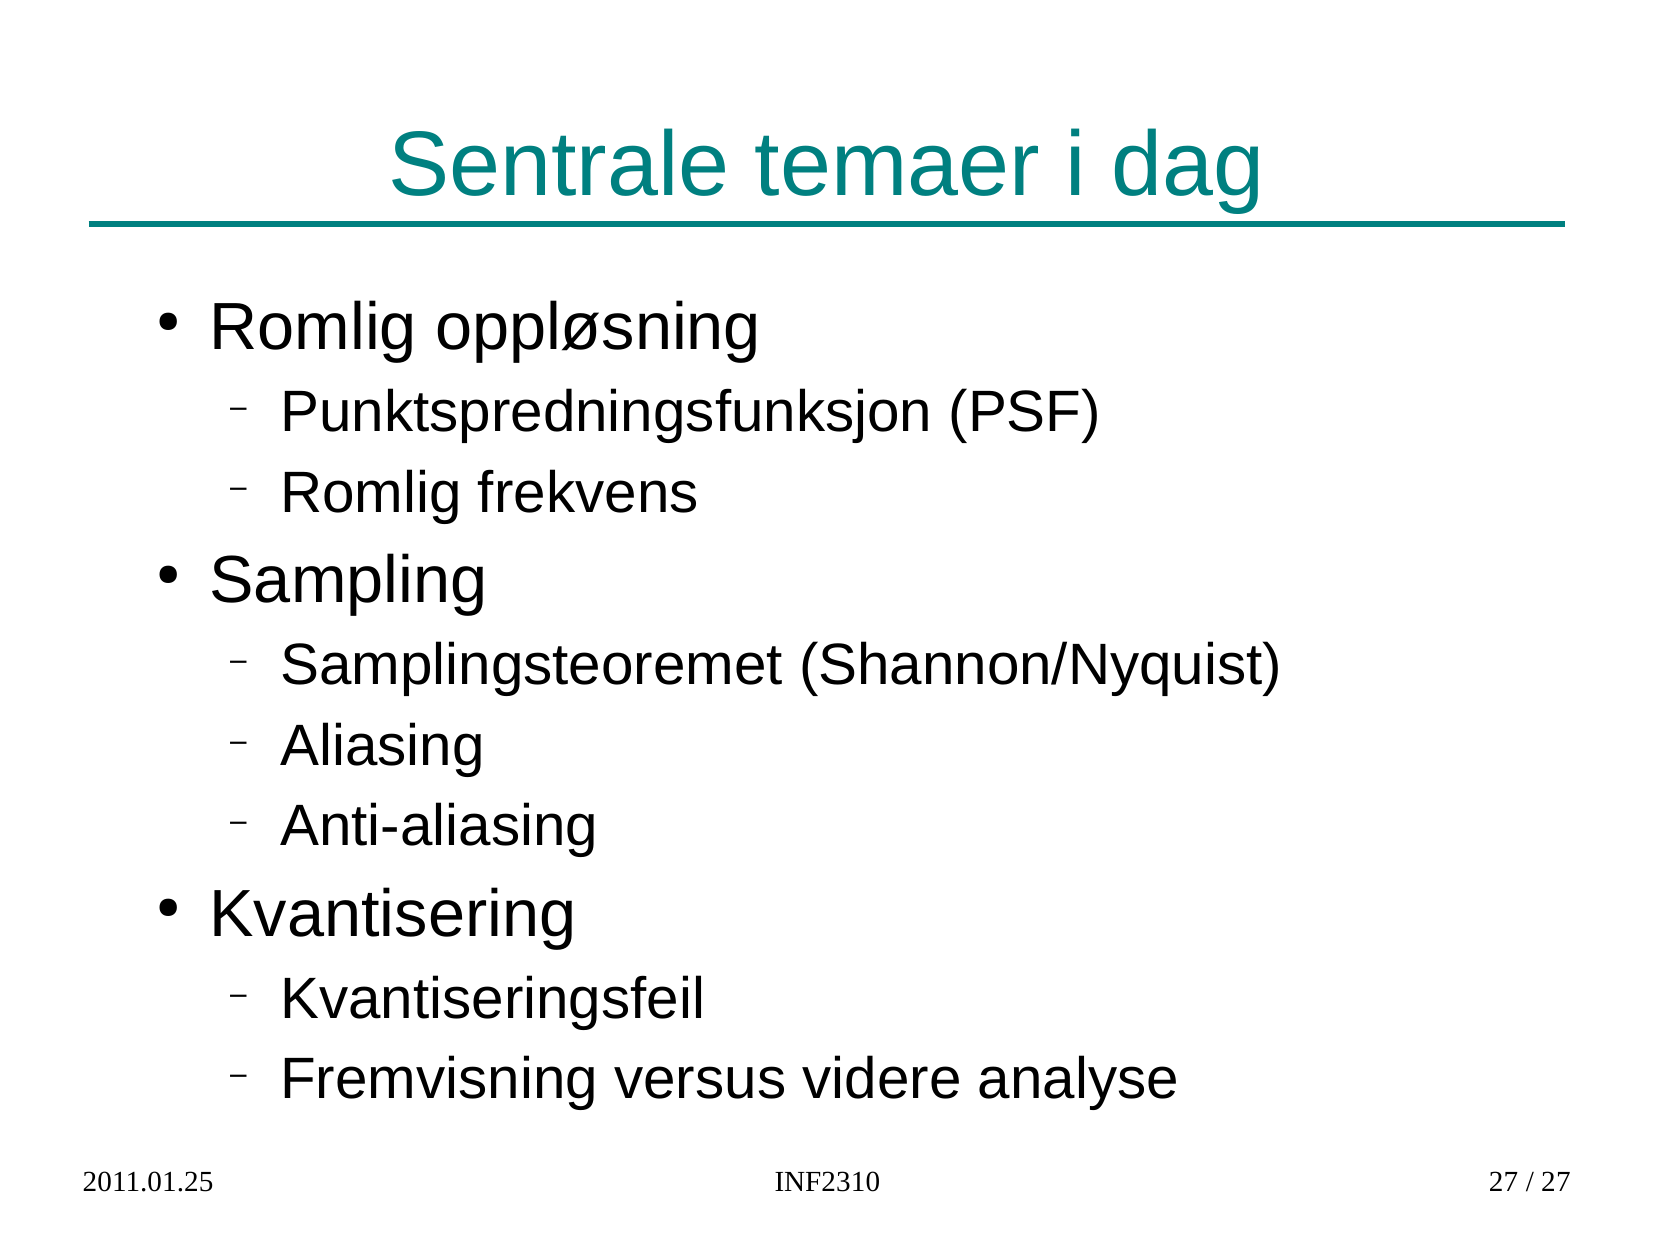

# Sentrale temaer i dag
Romlig oppløsning
Punktspredningsfunksjon (PSF)
Romlig frekvens
Sampling
Samplingsteoremet (Shannon/Nyquist)
Aliasing
Anti-aliasing
Kvantisering
Kvantiseringsfeil
Fremvisning versus videre analyse
2011.01.25
INF2310
27